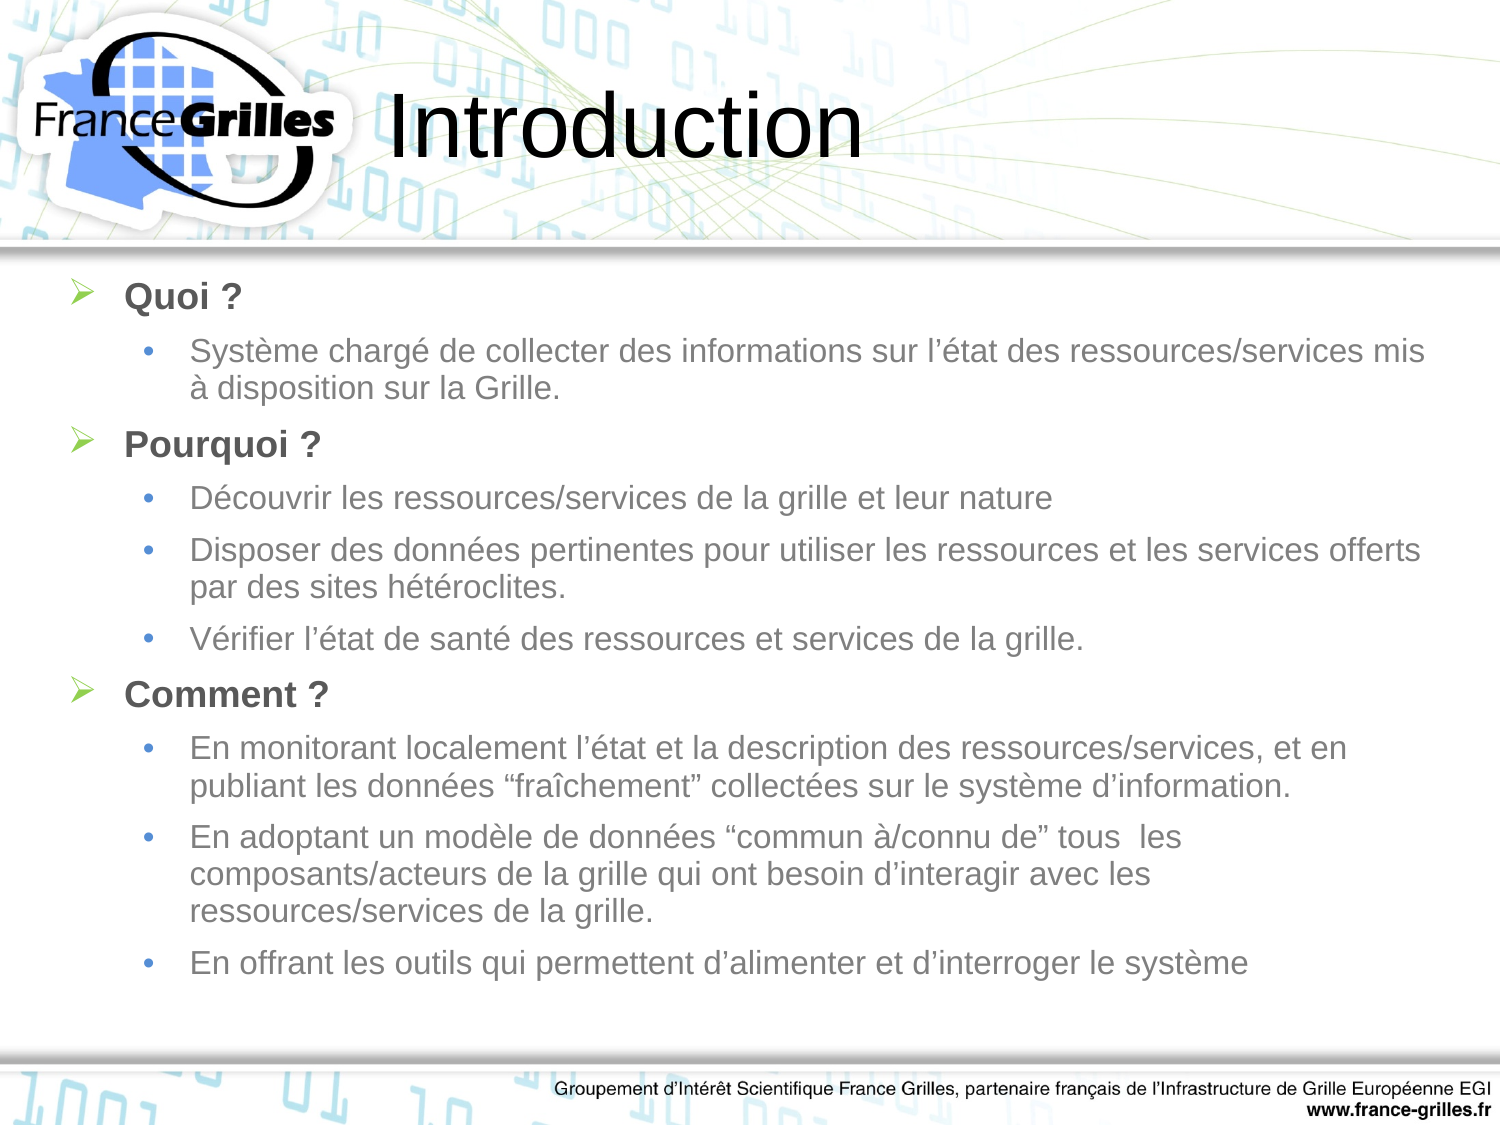

# Introduction
Quoi ?
Système chargé de collecter des informations sur l’état des ressources/services mis à disposition sur la Grille.
Pourquoi ?
Découvrir les ressources/services de la grille et leur nature
Disposer des données pertinentes pour utiliser les ressources et les services offerts par des sites hétéroclites.
Vérifier l’état de santé des ressources et services de la grille.
Comment ?
En monitorant localement l’état et la description des ressources/services, et en publiant les données “fraîchement” collectées sur le système d’information.
En adoptant un modèle de données “commun à/connu de” tous les composants/acteurs de la grille qui ont besoin d’interagir avec les ressources/services de la grille.
En offrant les outils qui permettent d’alimenter et d’interroger le système